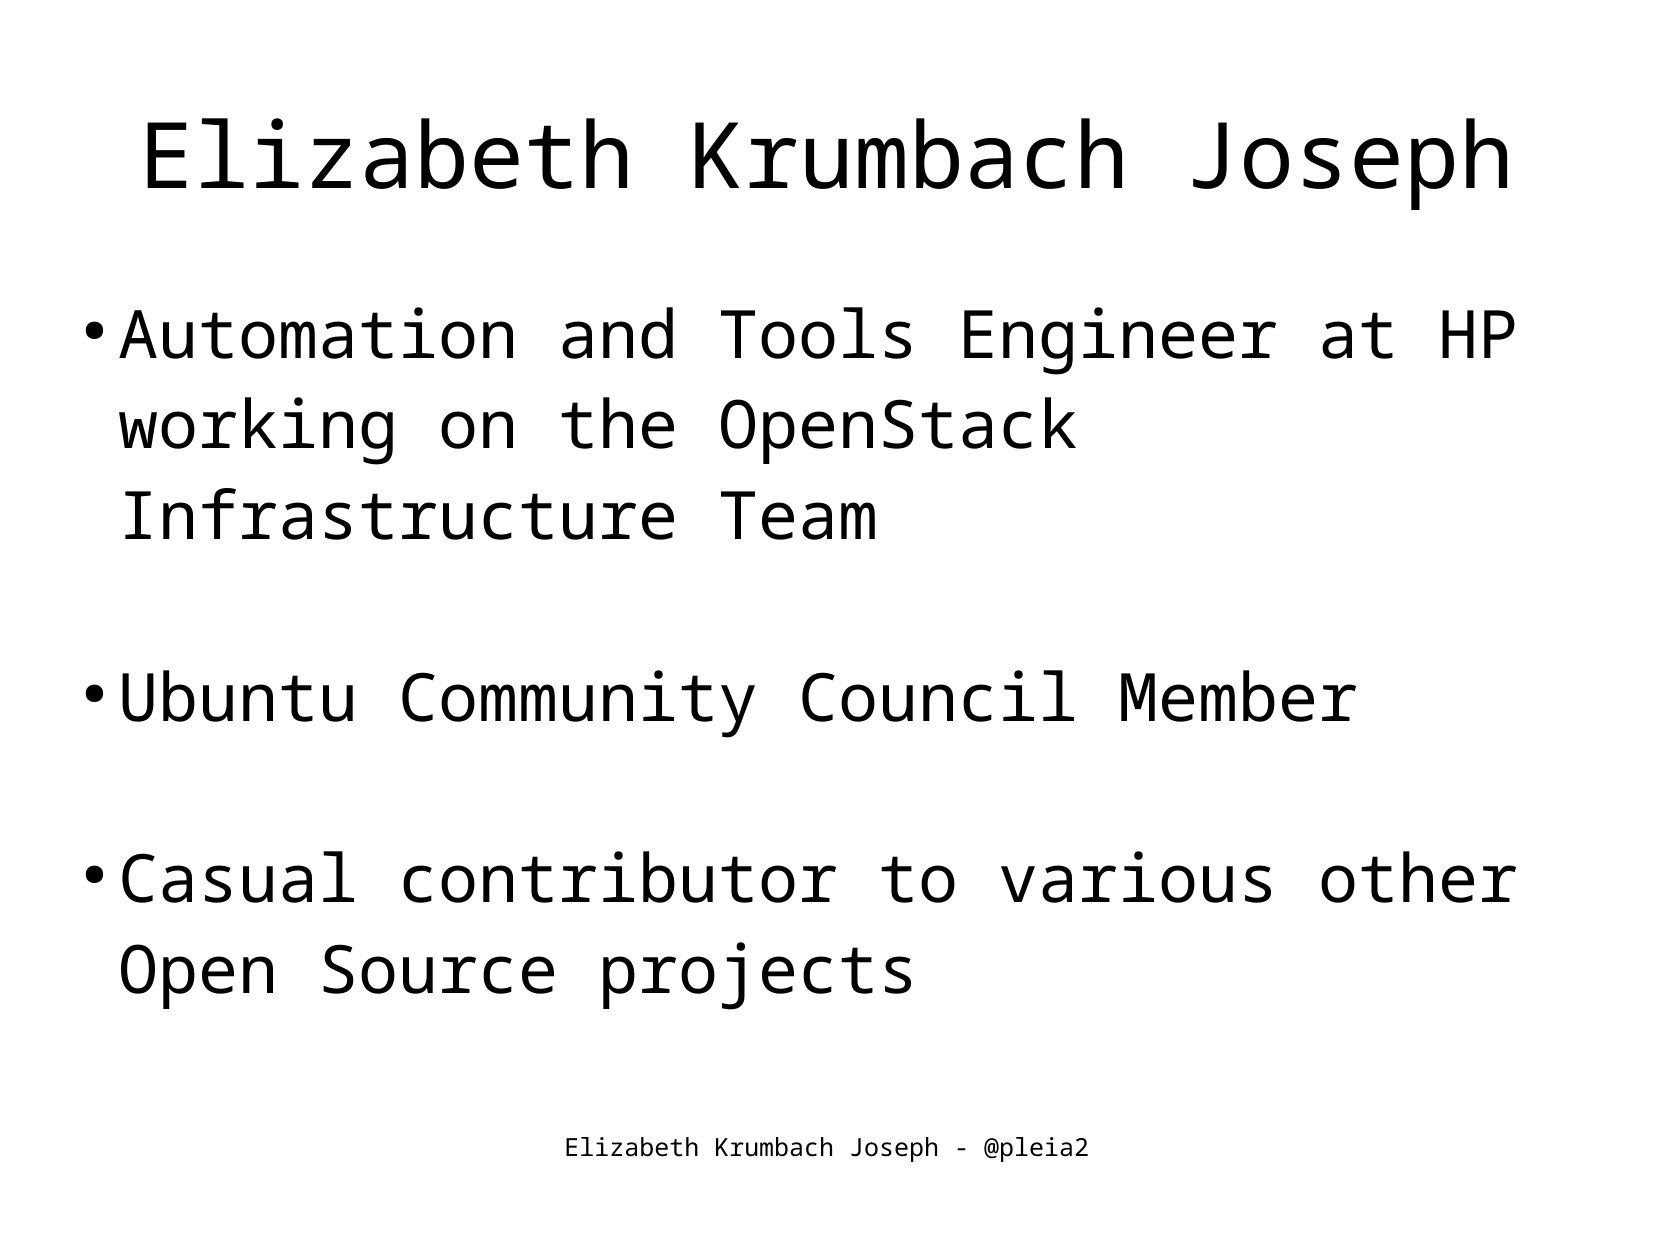

# Elizabeth Krumbach Joseph
Automation and Tools Engineer at HP working on the OpenStack Infrastructure Team
Ubuntu Community Council Member
Casual contributor to various other Open Source projects
Elizabeth Krumbach Joseph - @pleia2